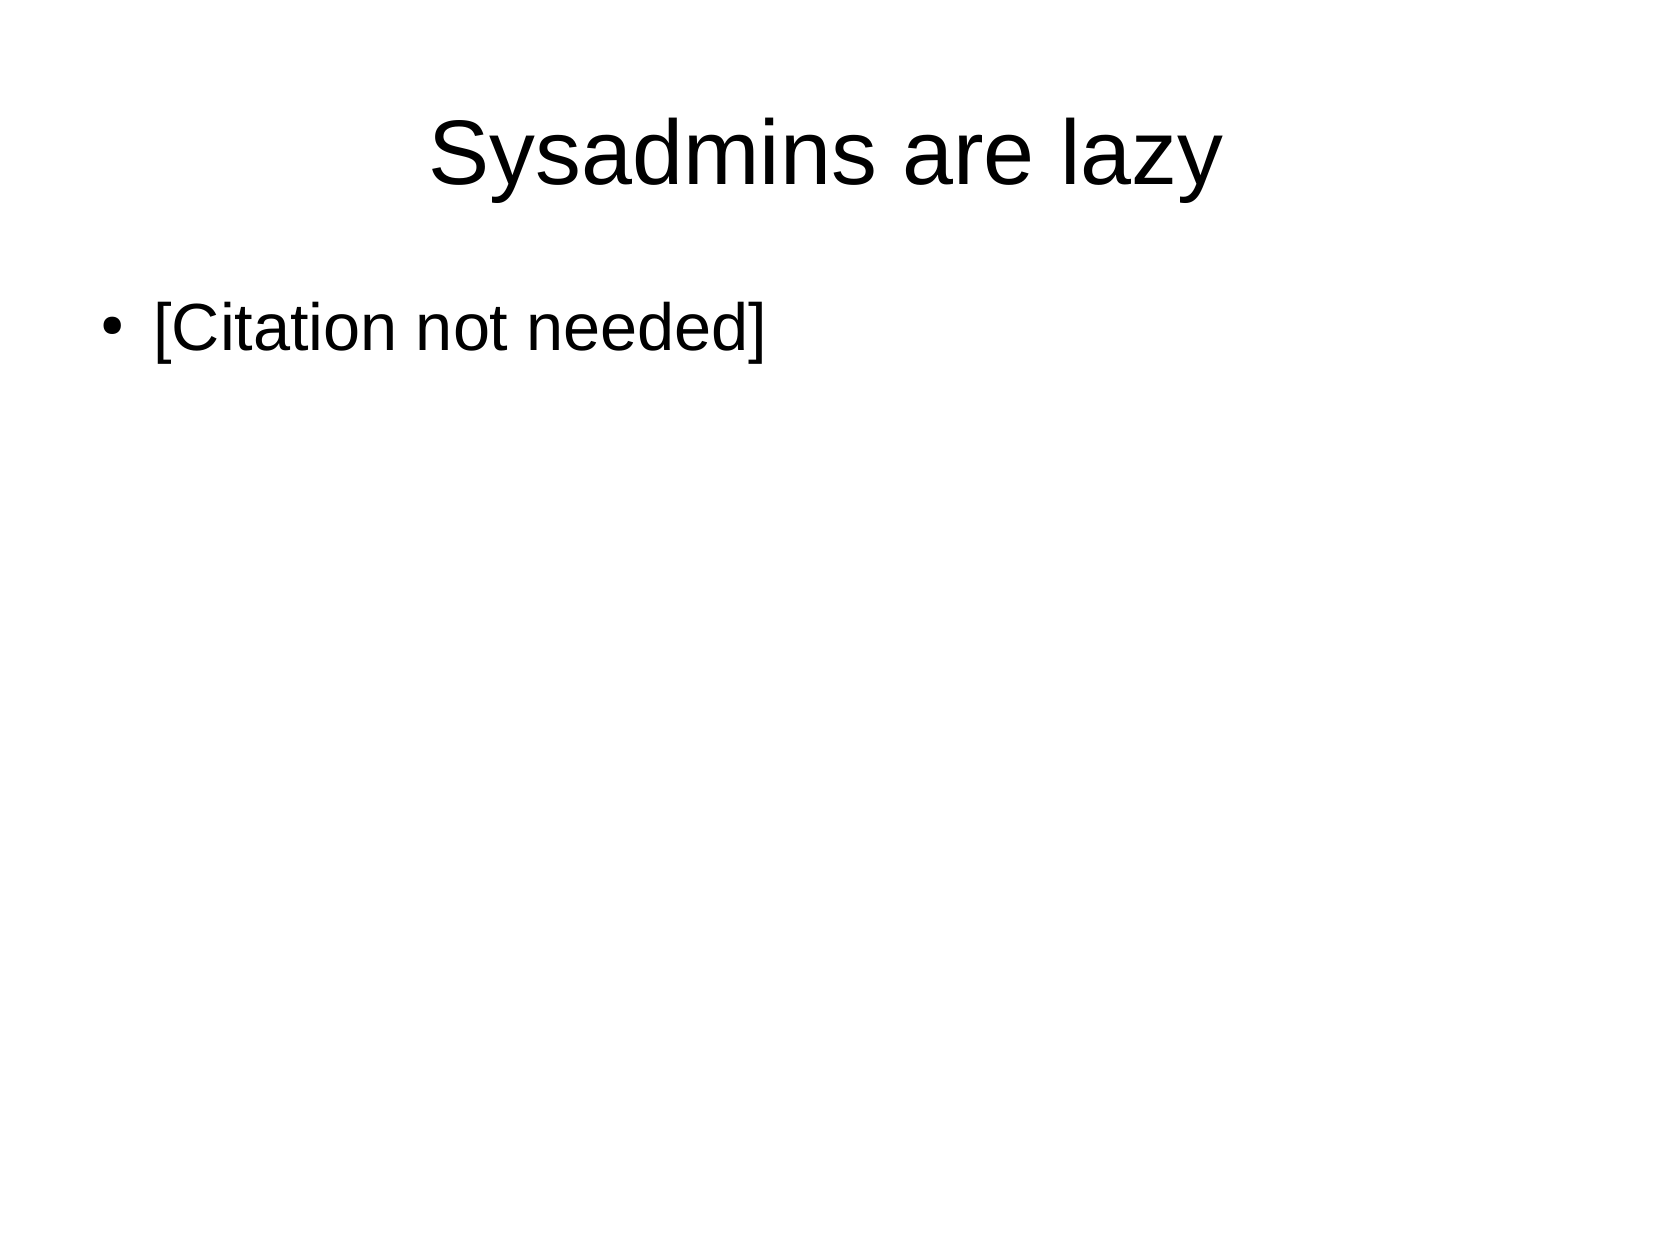

# Sysadmins are lazy
[Citation not needed]